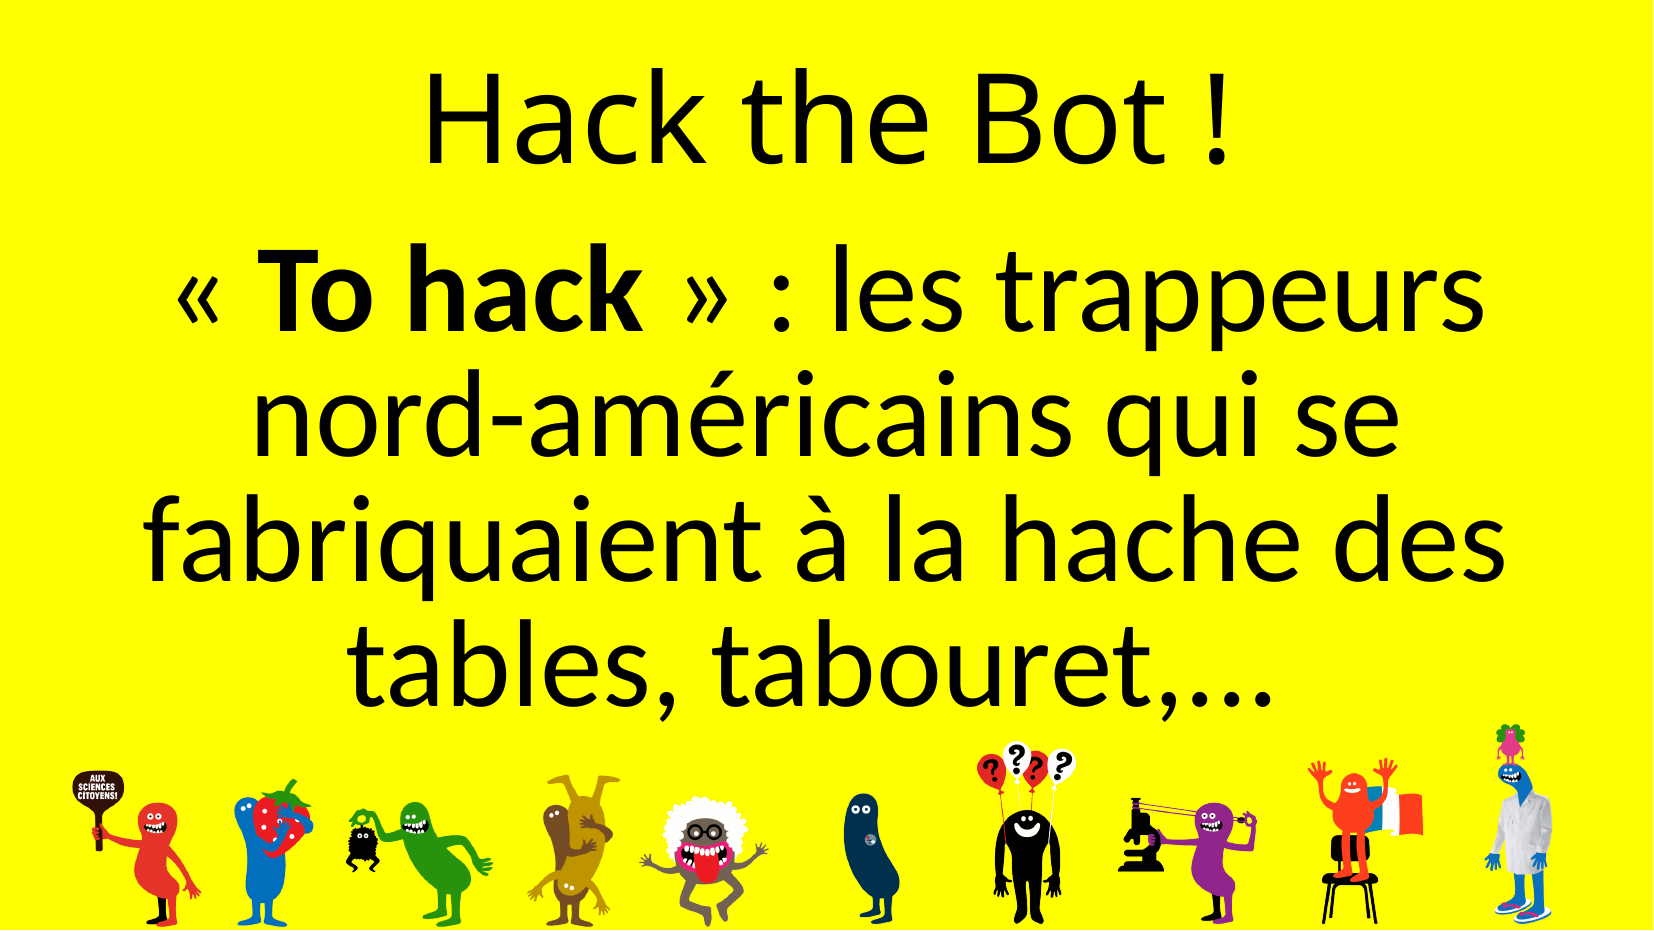

Hack the Bot !
# « To hack » : les trappeurs nord-américains qui se fabriquaient à la hache des tables, tabouret,...